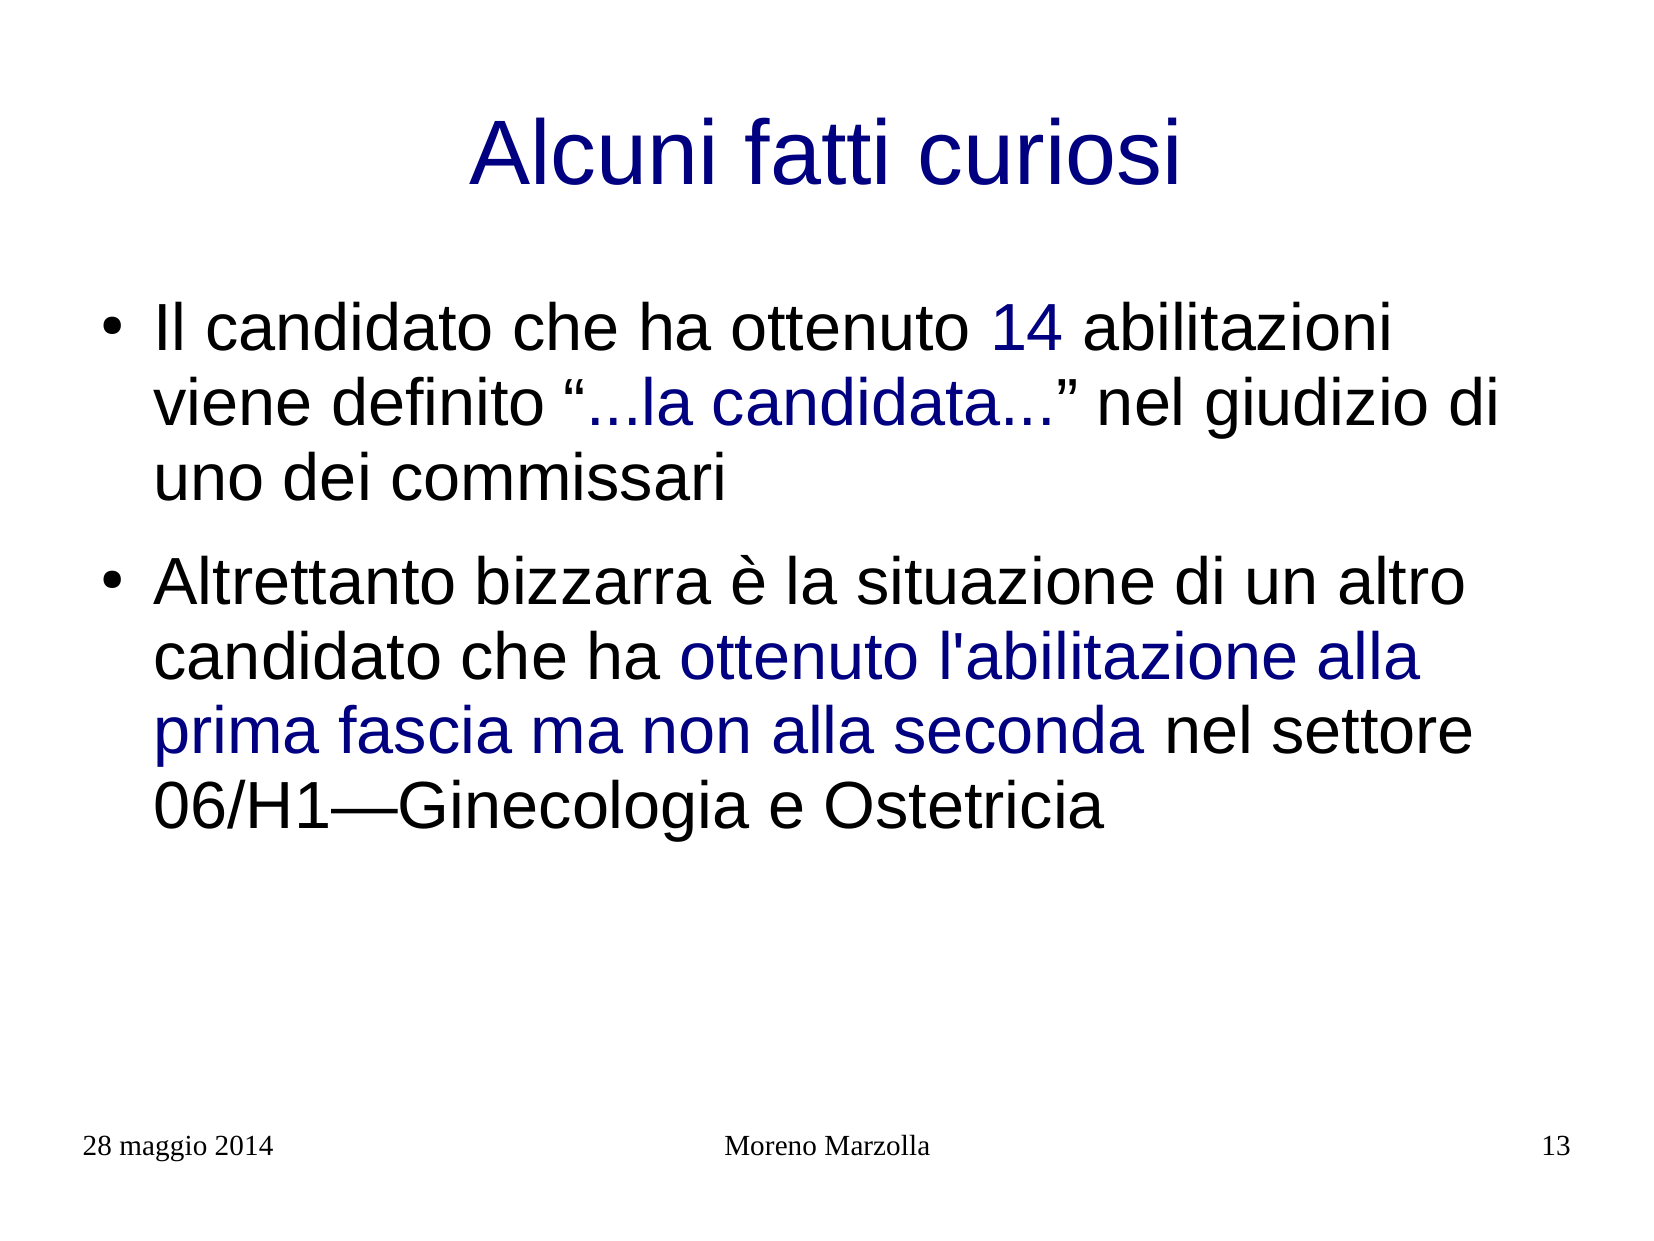

# Alcuni fatti curiosi
Il candidato che ha ottenuto 14 abilitazioni viene definito “...la candidata...” nel giudizio di uno dei commissari
Altrettanto bizzarra è la situazione di un altro candidato che ha ottenuto l'abilitazione alla prima fascia ma non alla seconda nel settore 06/H1—Ginecologia e Ostetricia
28 maggio 2014
Moreno Marzolla
13